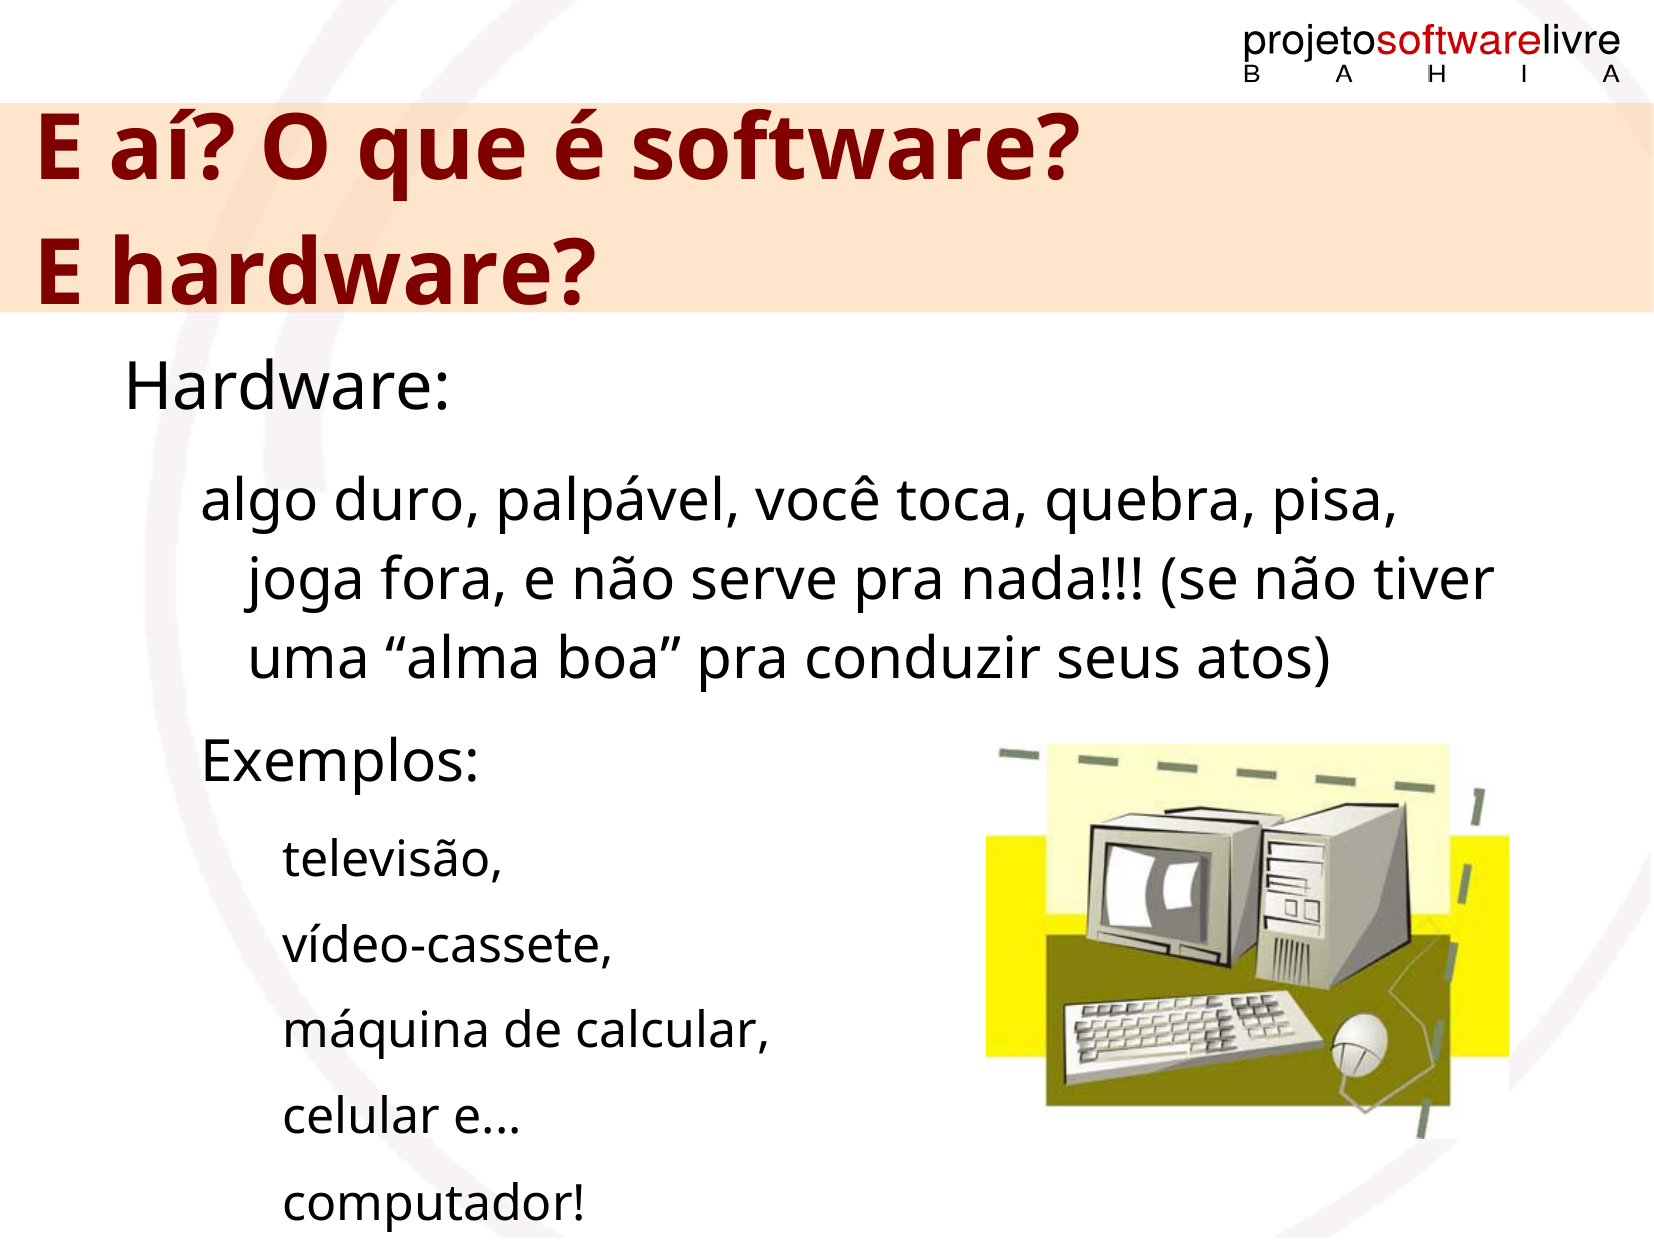

# E aí? O que é software? E hardware?
Hardware:
algo duro, palpável, você toca, quebra, pisa, joga fora, e não serve pra nada!!! (se não tiver uma “alma boa” pra conduzir seus atos)
Exemplos:
televisão,
vídeo-cassete,
máquina de calcular,
celular e...
computador!